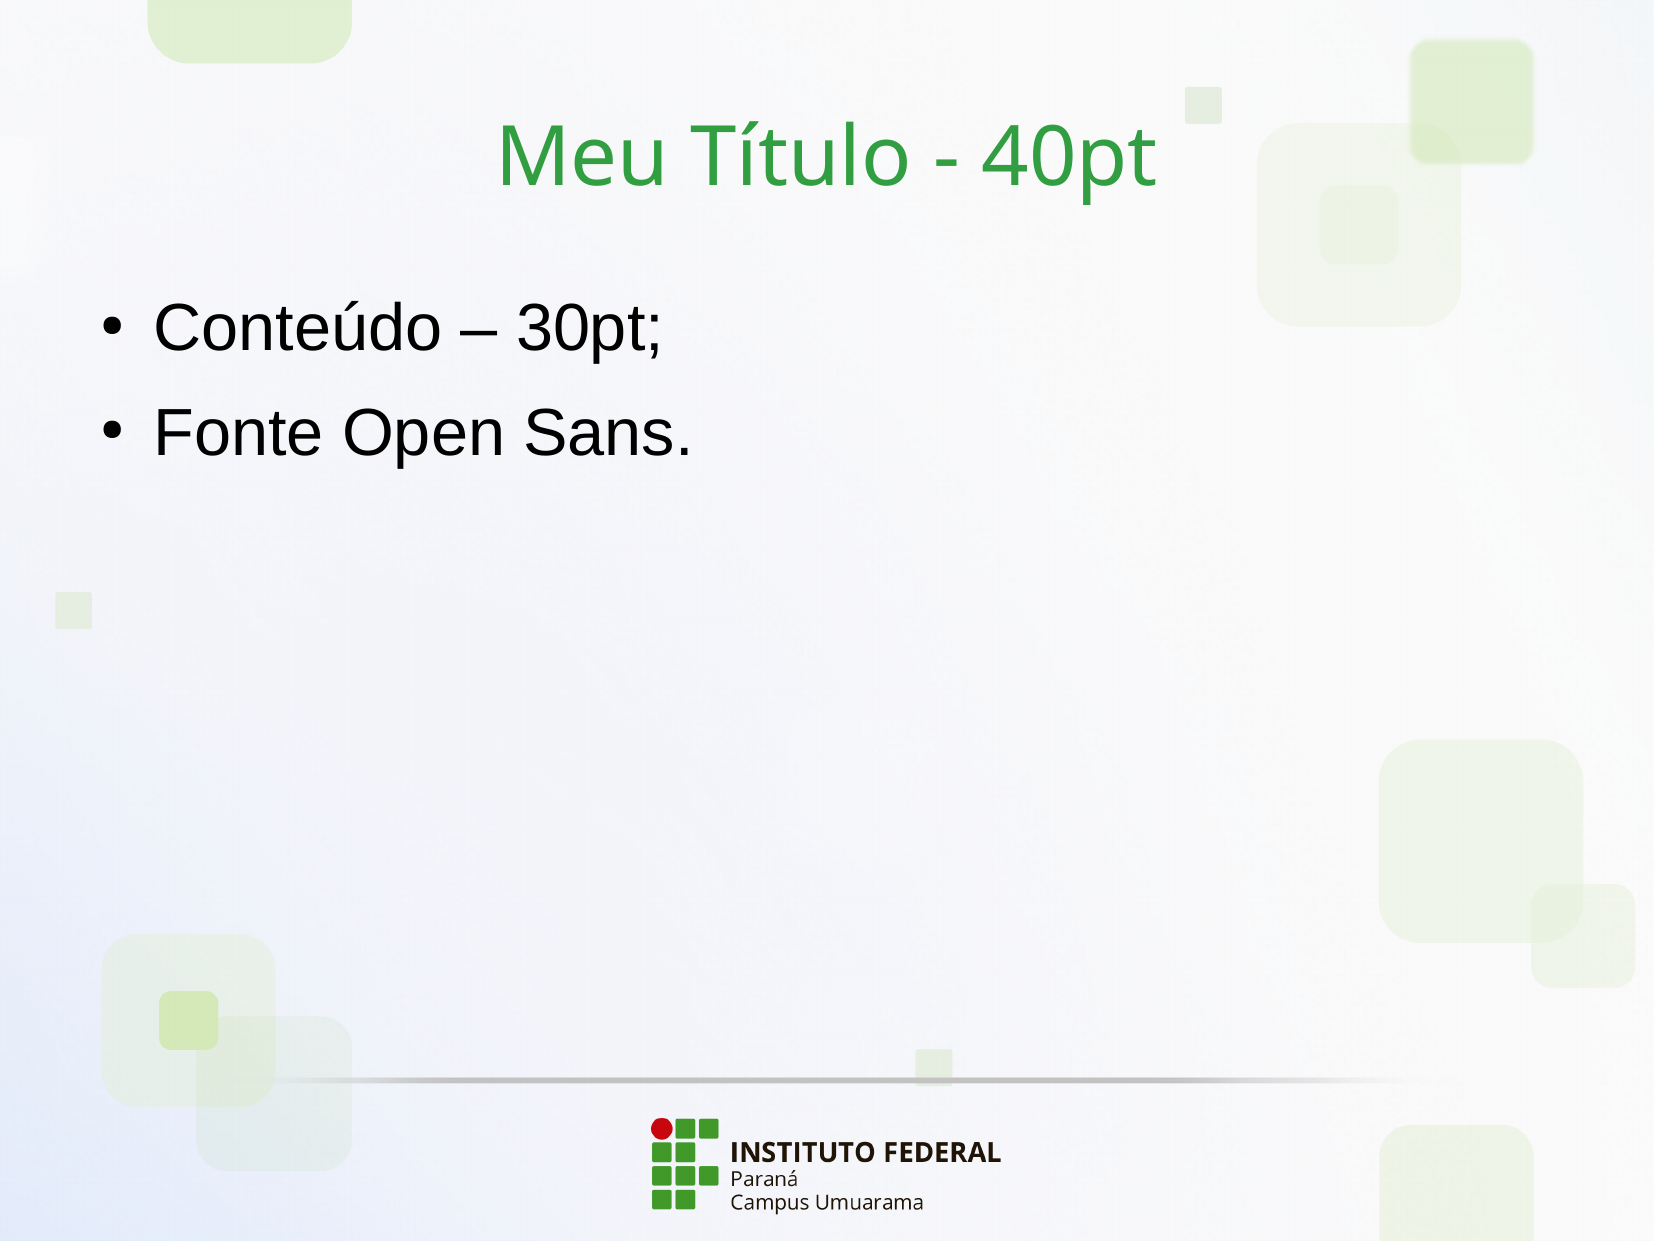

# Meu Título - 40pt
Conteúdo – 30pt;
Fonte Open Sans.